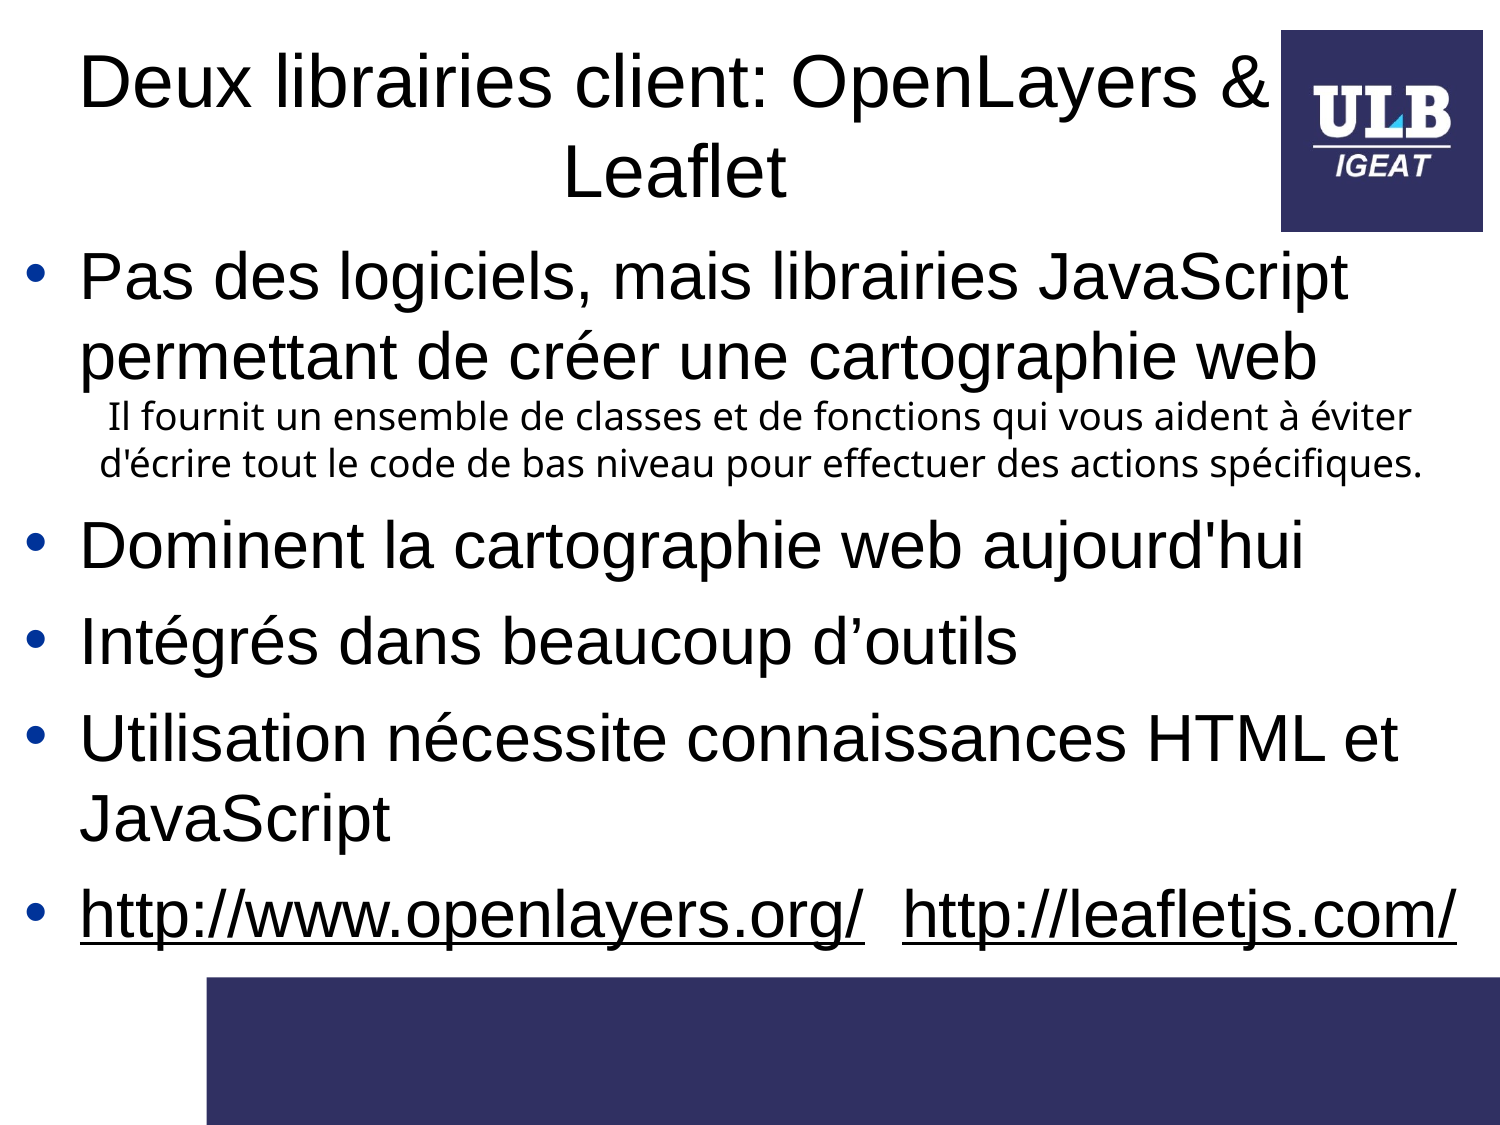

Deux librairies client: OpenLayers & Leaflet
Pas des logiciels, mais librairies JavaScript permettant de créer une cartographie web
 Il fournit un ensemble de classes et de fonctions qui vous aident à éviter d'écrire tout le code de bas niveau pour effectuer des actions spécifiques.
Dominent la cartographie web aujourd'hui
Intégrés dans beaucoup d’outils
Utilisation nécessite connaissances HTML et JavaScript
http://www.openlayers.org/ http://leafletjs.com/